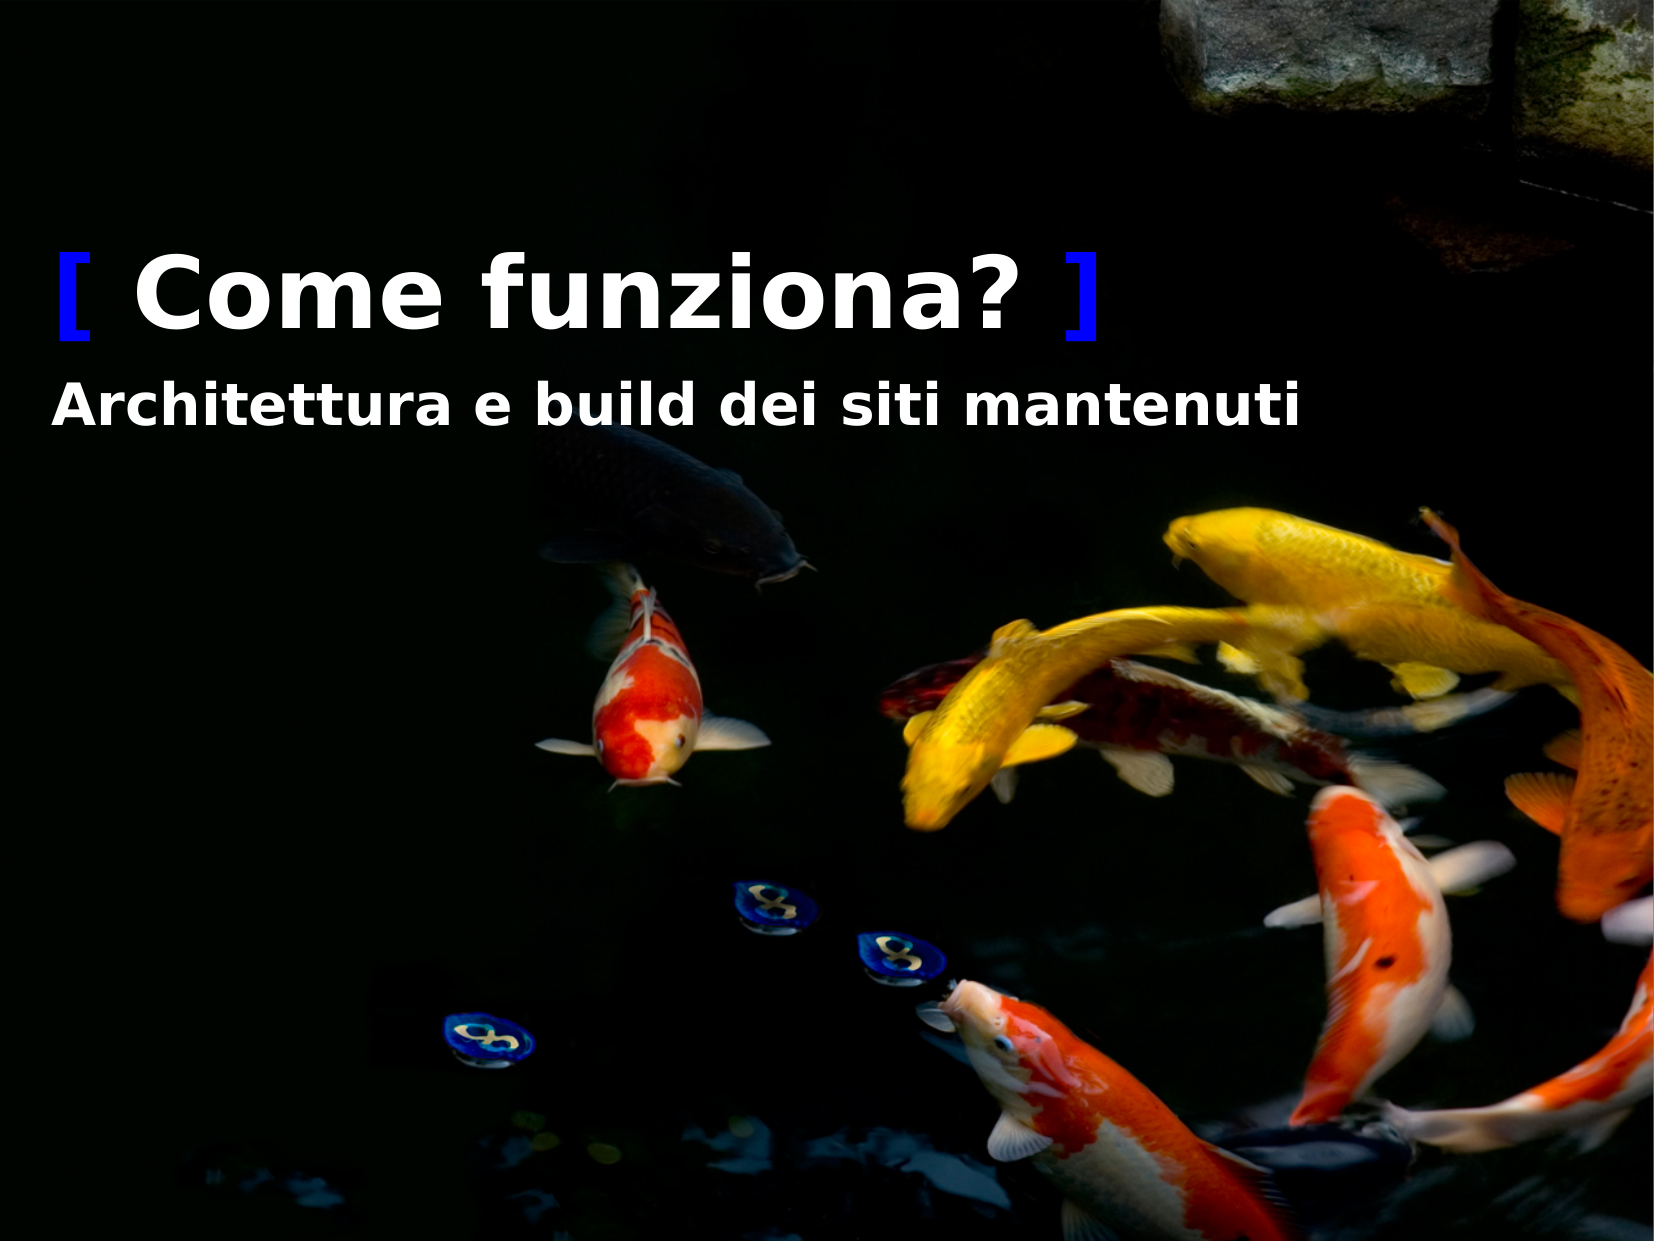

[ Come funziona? ]
Architettura e build dei siti mantenuti